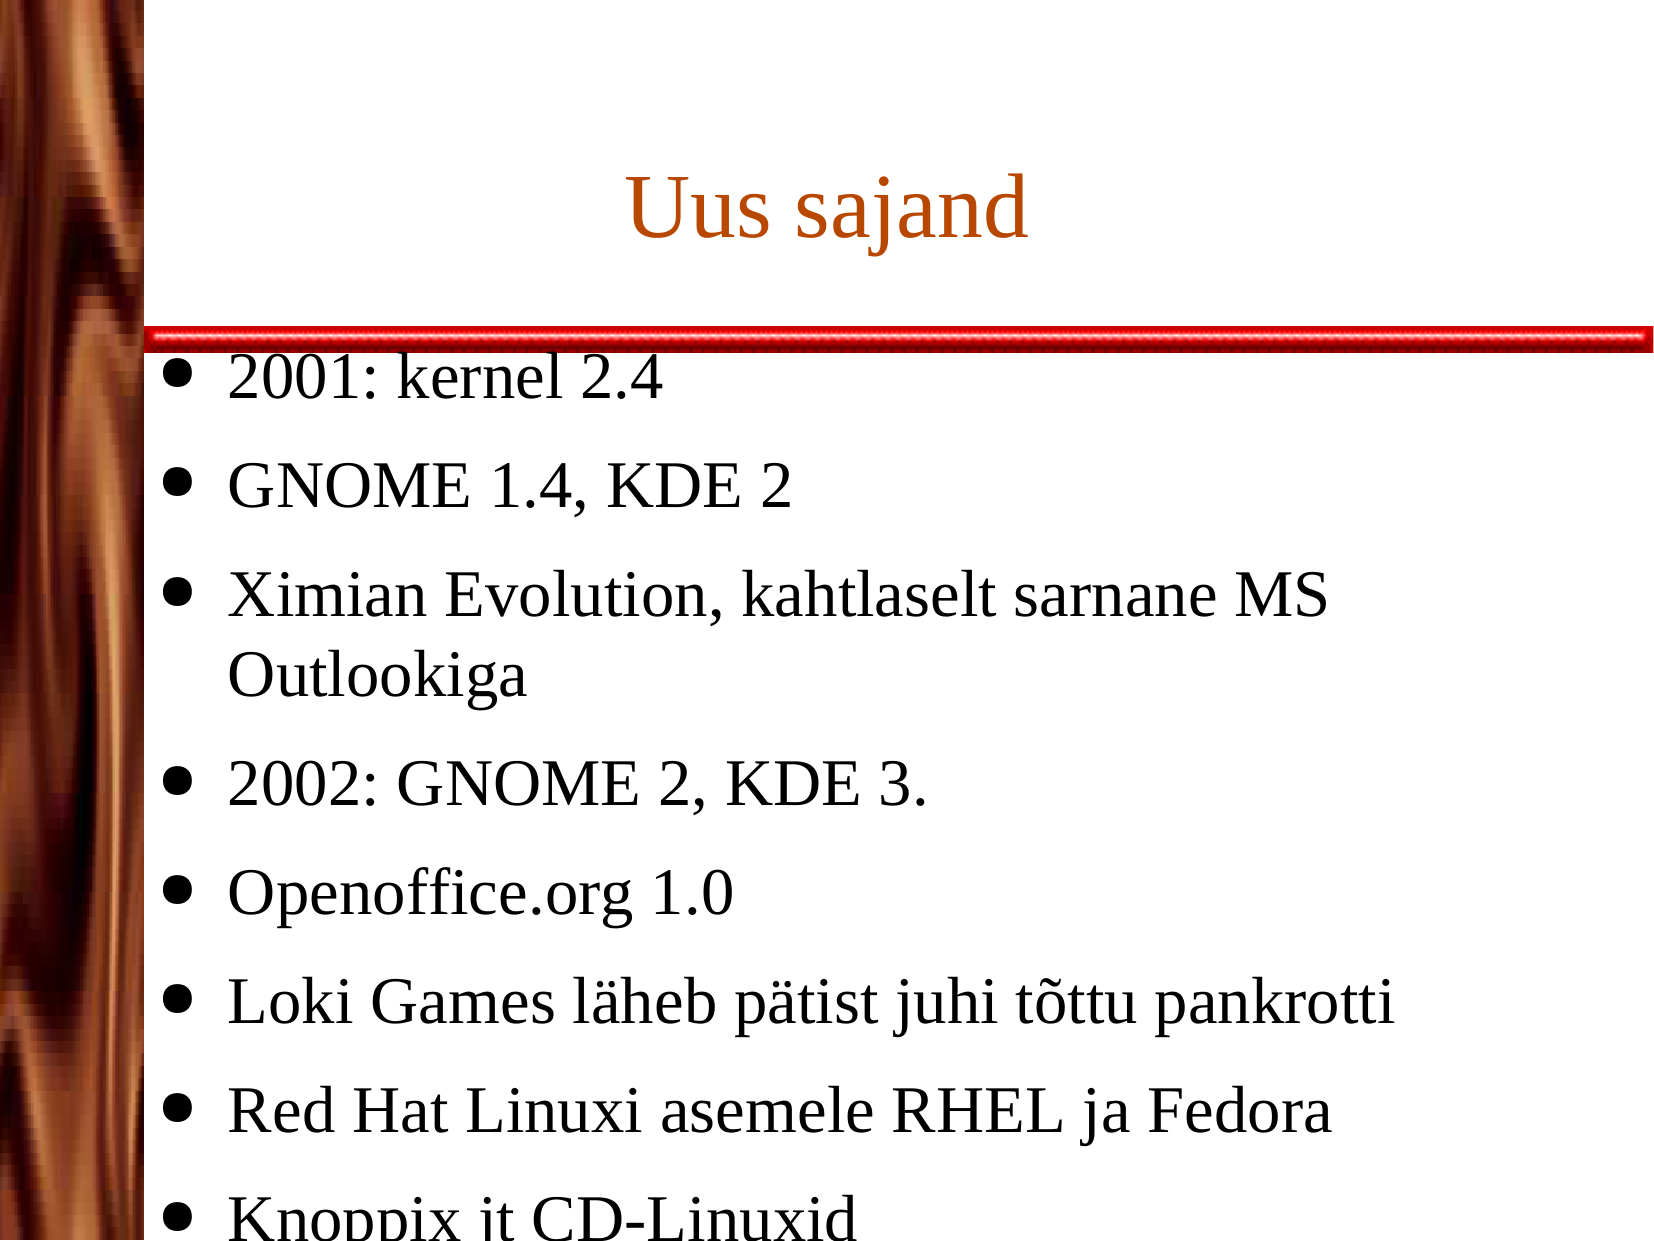

# Uus sajand
2001: kernel 2.4
GNOME 1.4, KDE 2
Ximian Evolution, kahtlaselt sarnane MS Outlookiga
2002: GNOME 2, KDE 3.
Openoffice.org 1.0
Loki Games läheb pätist juhi tõttu pankrotti
Red Hat Linuxi asemele RHEL ja Fedora
Knoppix jt CD-Linuxid